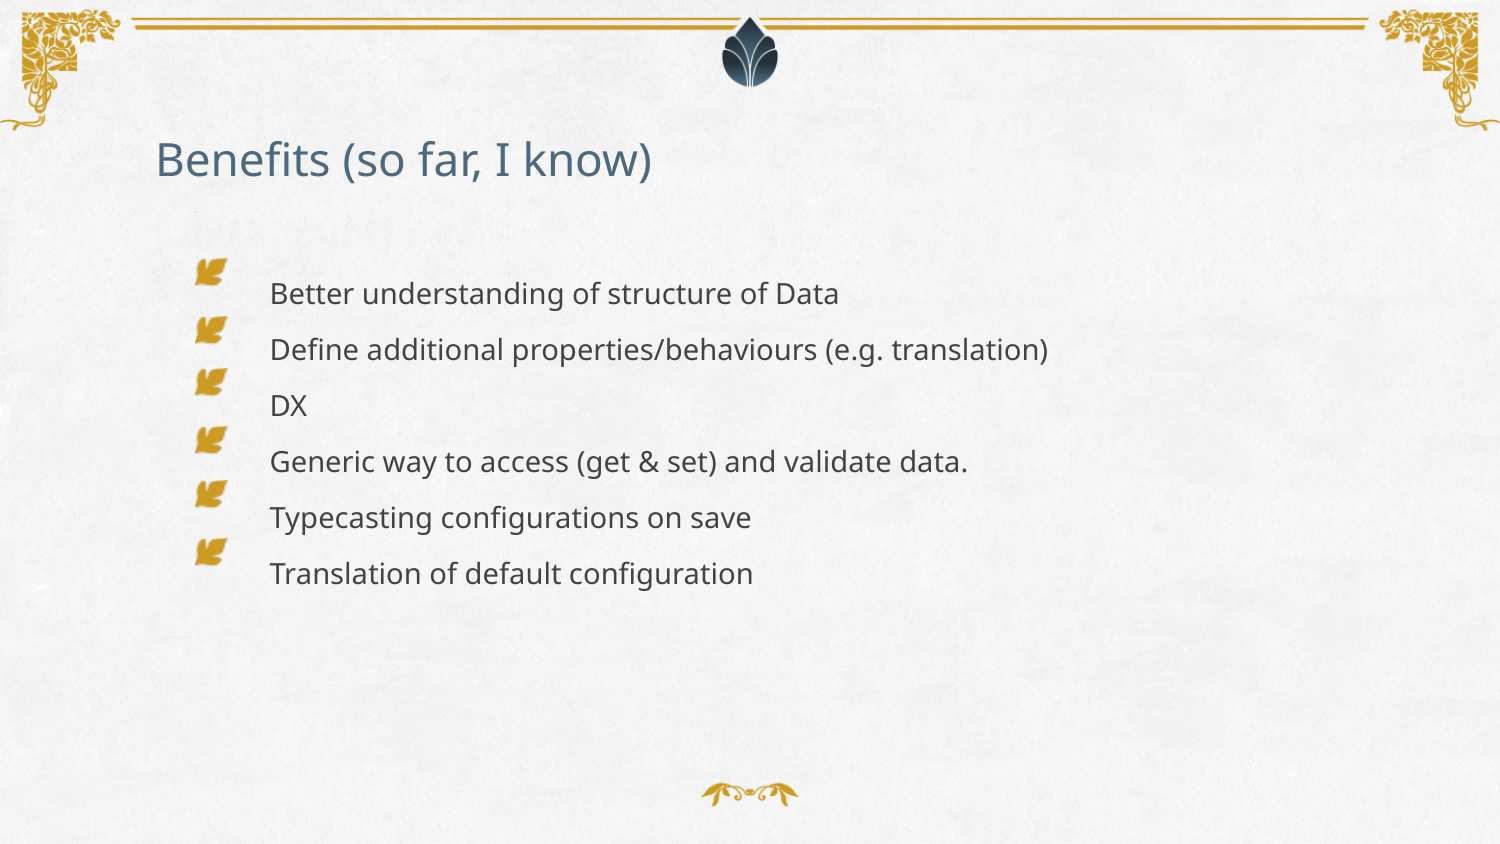

Benefits (so far, I know)
Better understanding of structure of Data
Define additional properties/behaviours (e.g. translation)
DX
Generic way to access (get & set) and validate data.
Typecasting configurations on save
Translation of default configuration